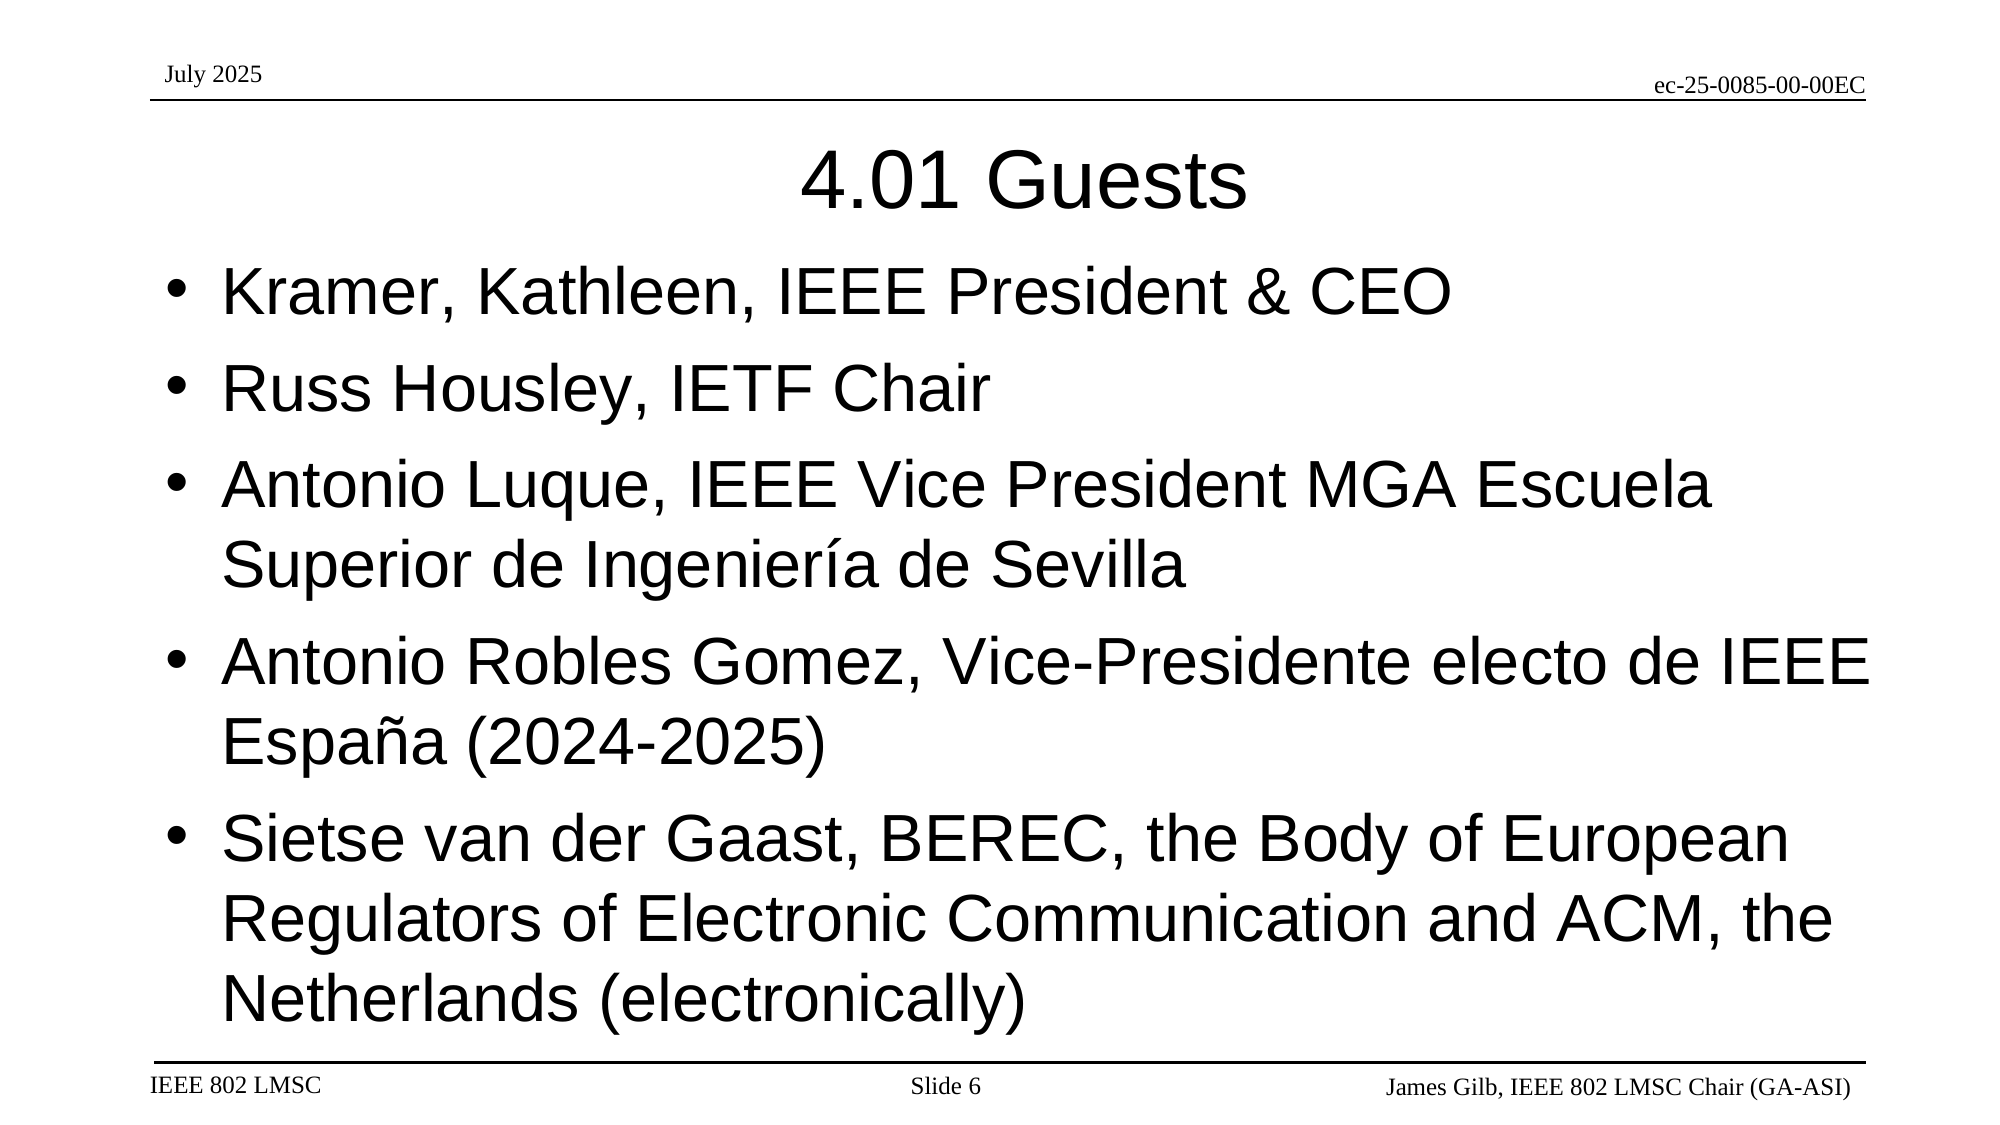

# 4.01 Guests
Kramer, Kathleen, IEEE President & CEO
Russ Housley, IETF Chair
Antonio Luque, IEEE Vice President MGA Escuela Superior de Ingeniería de Sevilla
Antonio Robles Gomez, Vice-Presidente electo de IEEE España (2024-2025)
Sietse van der Gaast, BEREC, the Body of European Regulators of Electronic Communication and ACM, the Netherlands (electronically)
6